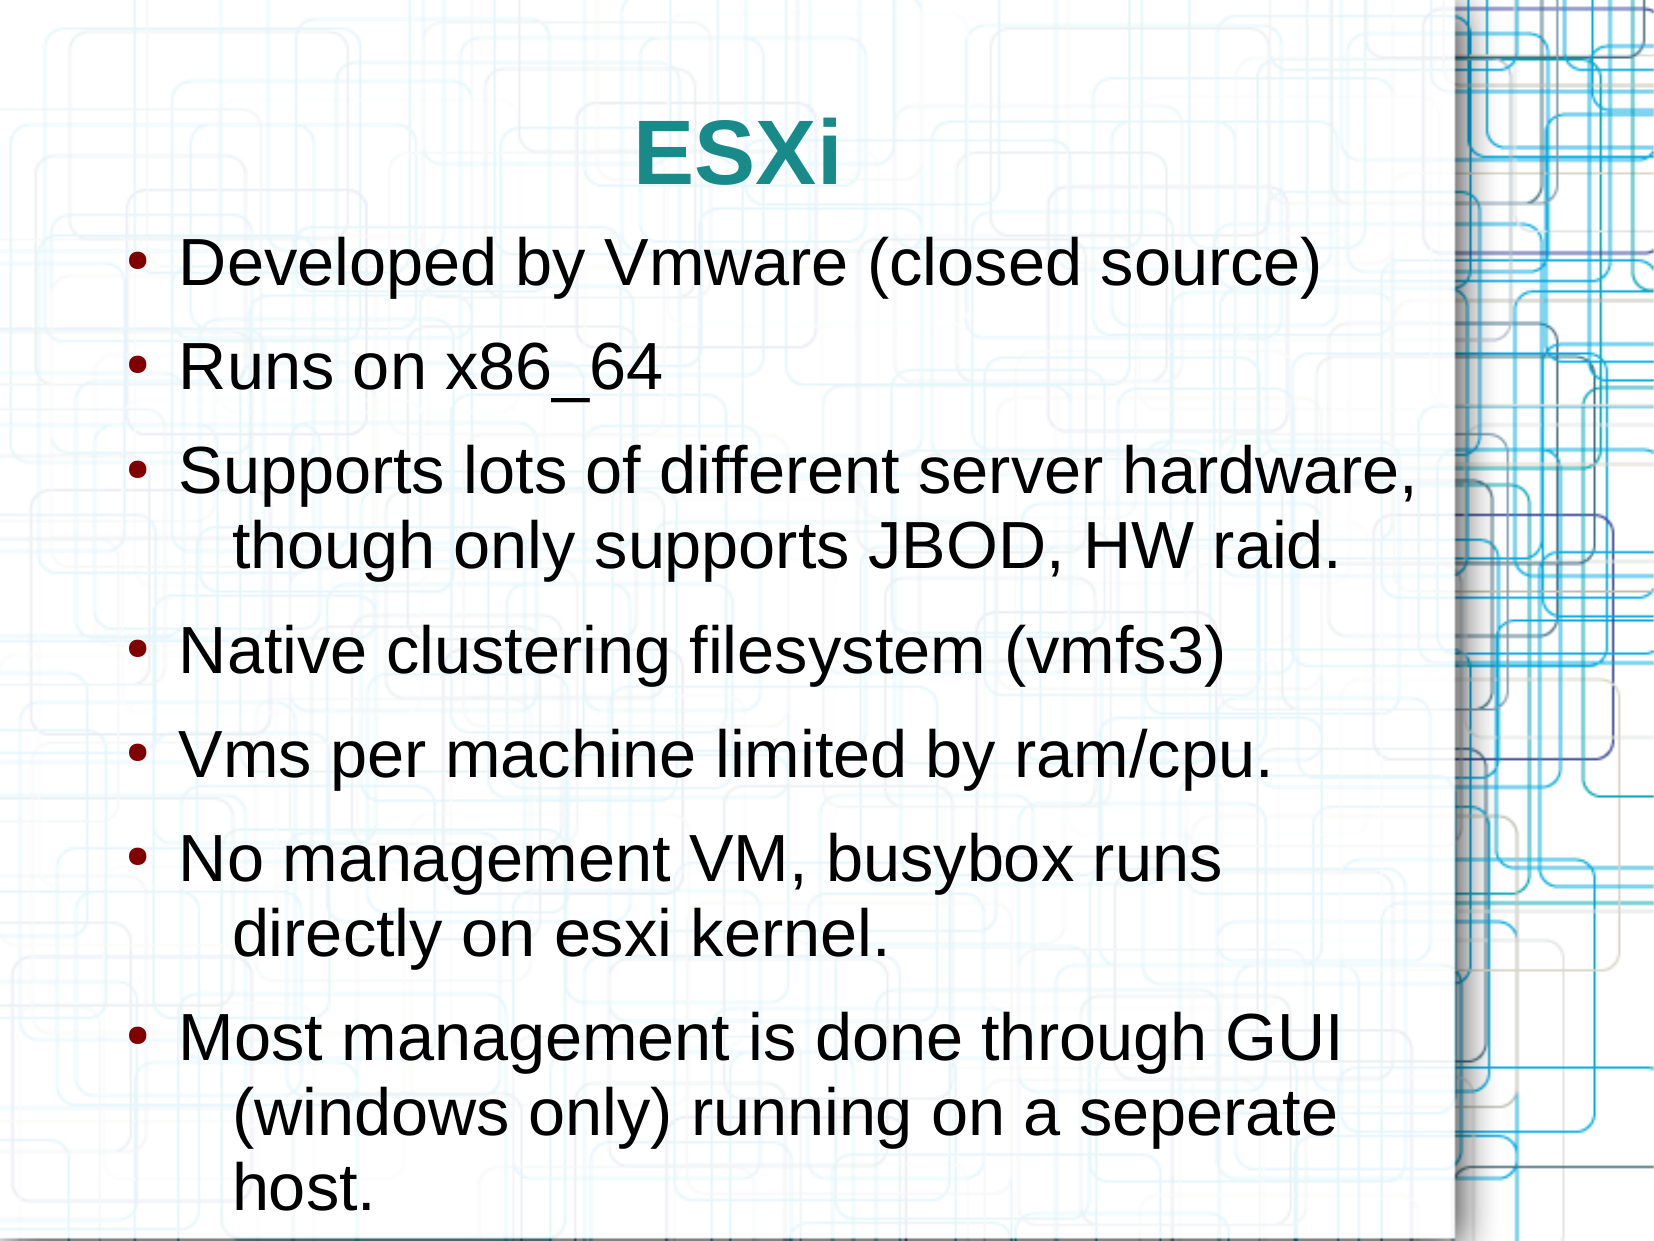

# ESXi
Developed by Vmware (closed source)
Runs on x86_64
Supports lots of different server hardware, though only supports JBOD, HW raid.
Native clustering filesystem (vmfs3)
Vms per machine limited by ram/cpu.
No management VM, busybox runs directly on esxi kernel.
Most management is done through GUI (windows only) running on a seperate host.